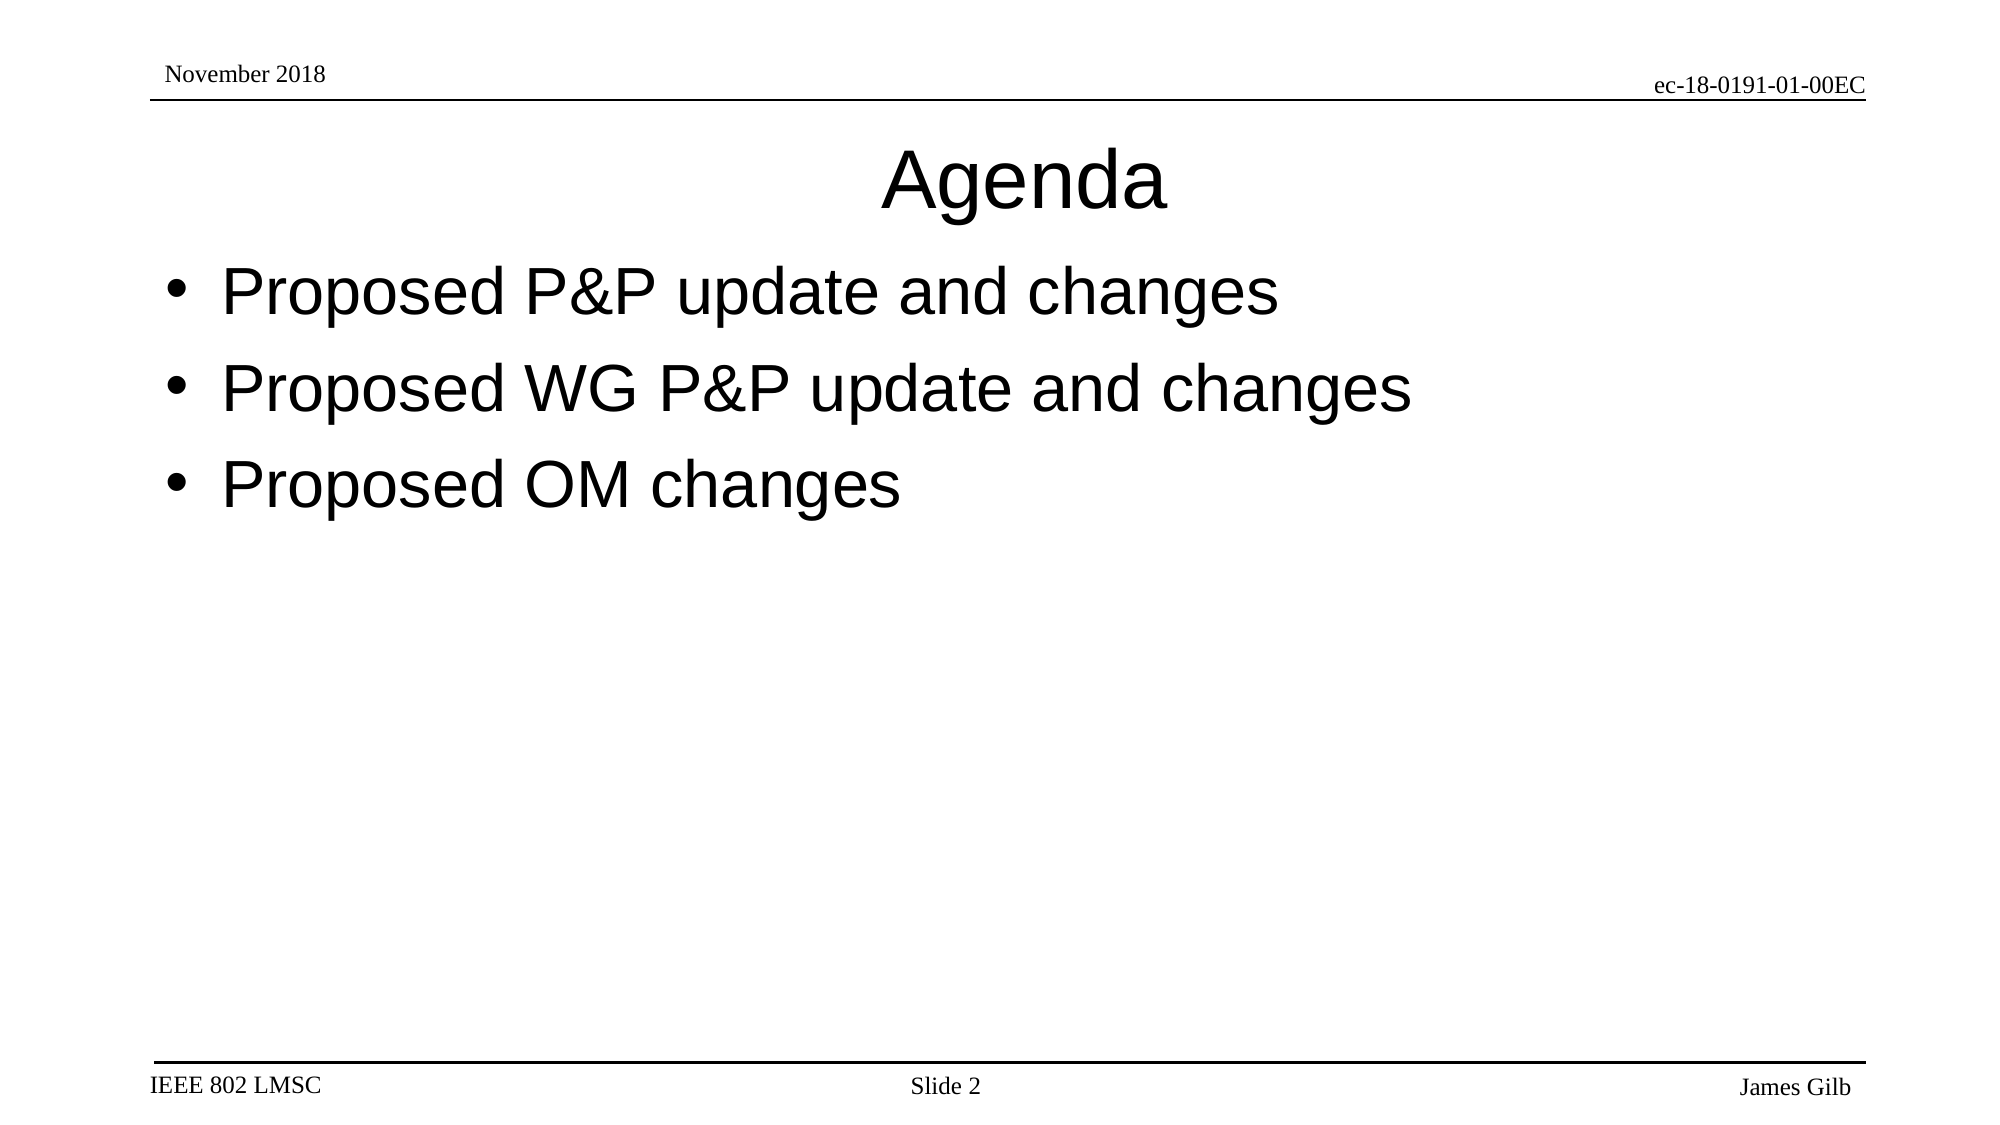

# Agenda
Proposed P&P update and changes
Proposed WG P&P update and changes
Proposed OM changes
2